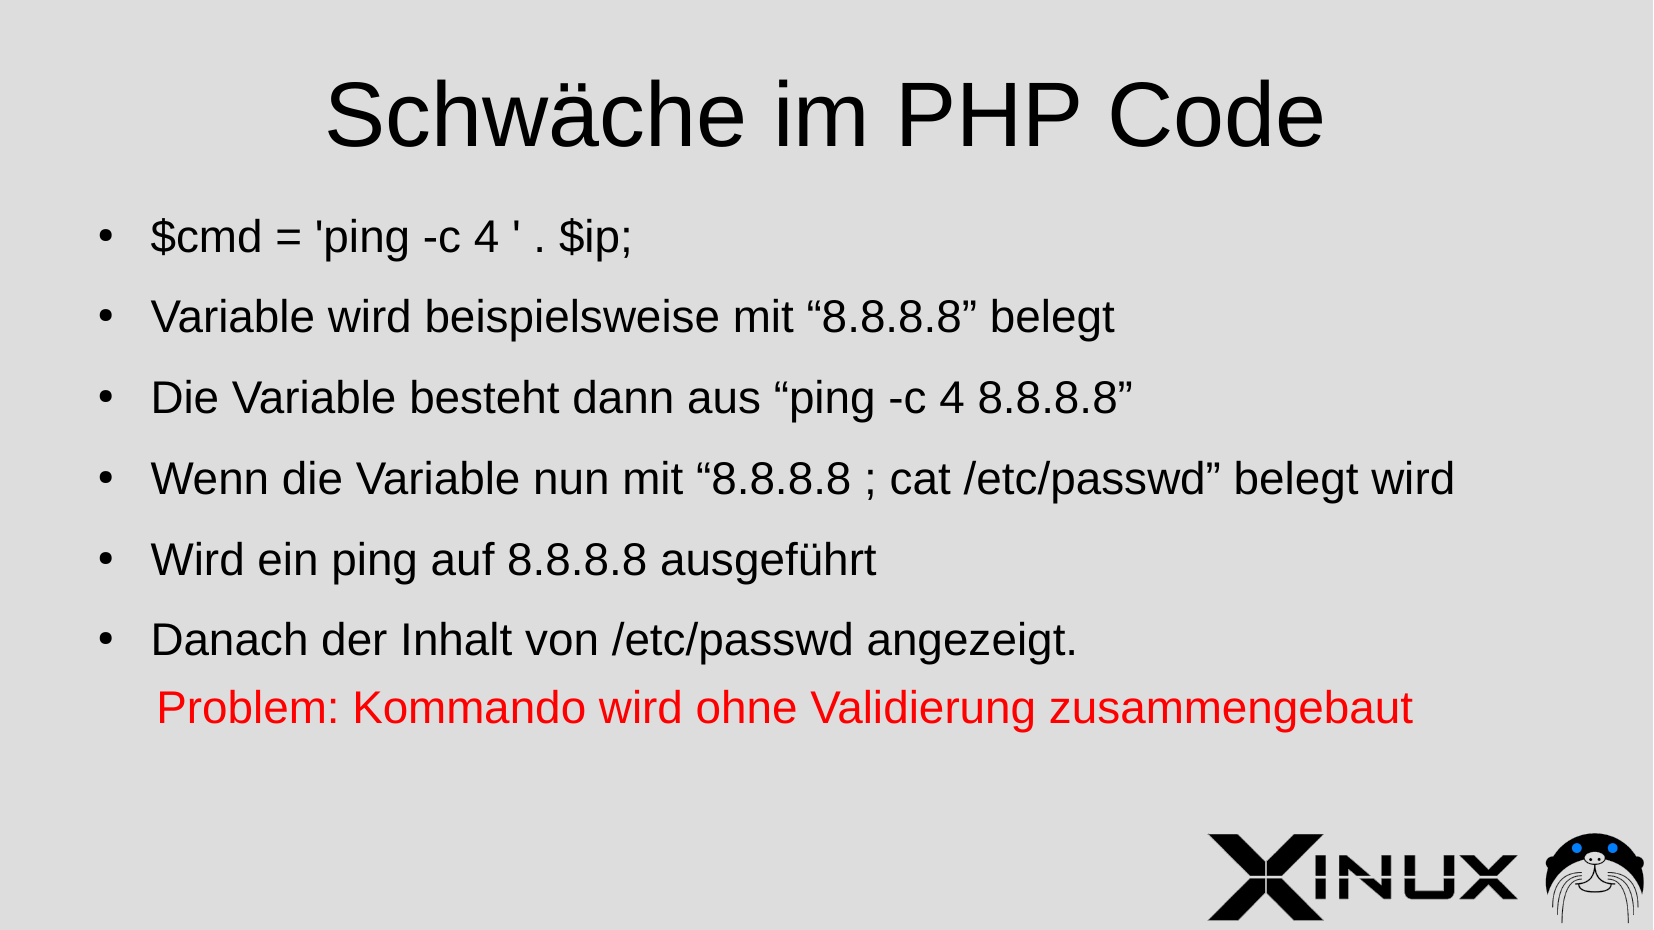

# Schwäche im PHP Code
$cmd = 'ping -c 4 ' . $ip;
Variable wird beispielsweise mit “8.8.8.8” belegt
Die Variable besteht dann aus “ping -c 4 8.8.8.8”
Wenn die Variable nun mit “8.8.8.8 ; cat /etc/passwd” belegt wird
Wird ein ping auf 8.8.8.8 ausgeführt
Danach der Inhalt von /etc/passwd angezeigt.
Problem: Kommando wird ohne Validierung zusammengebaut